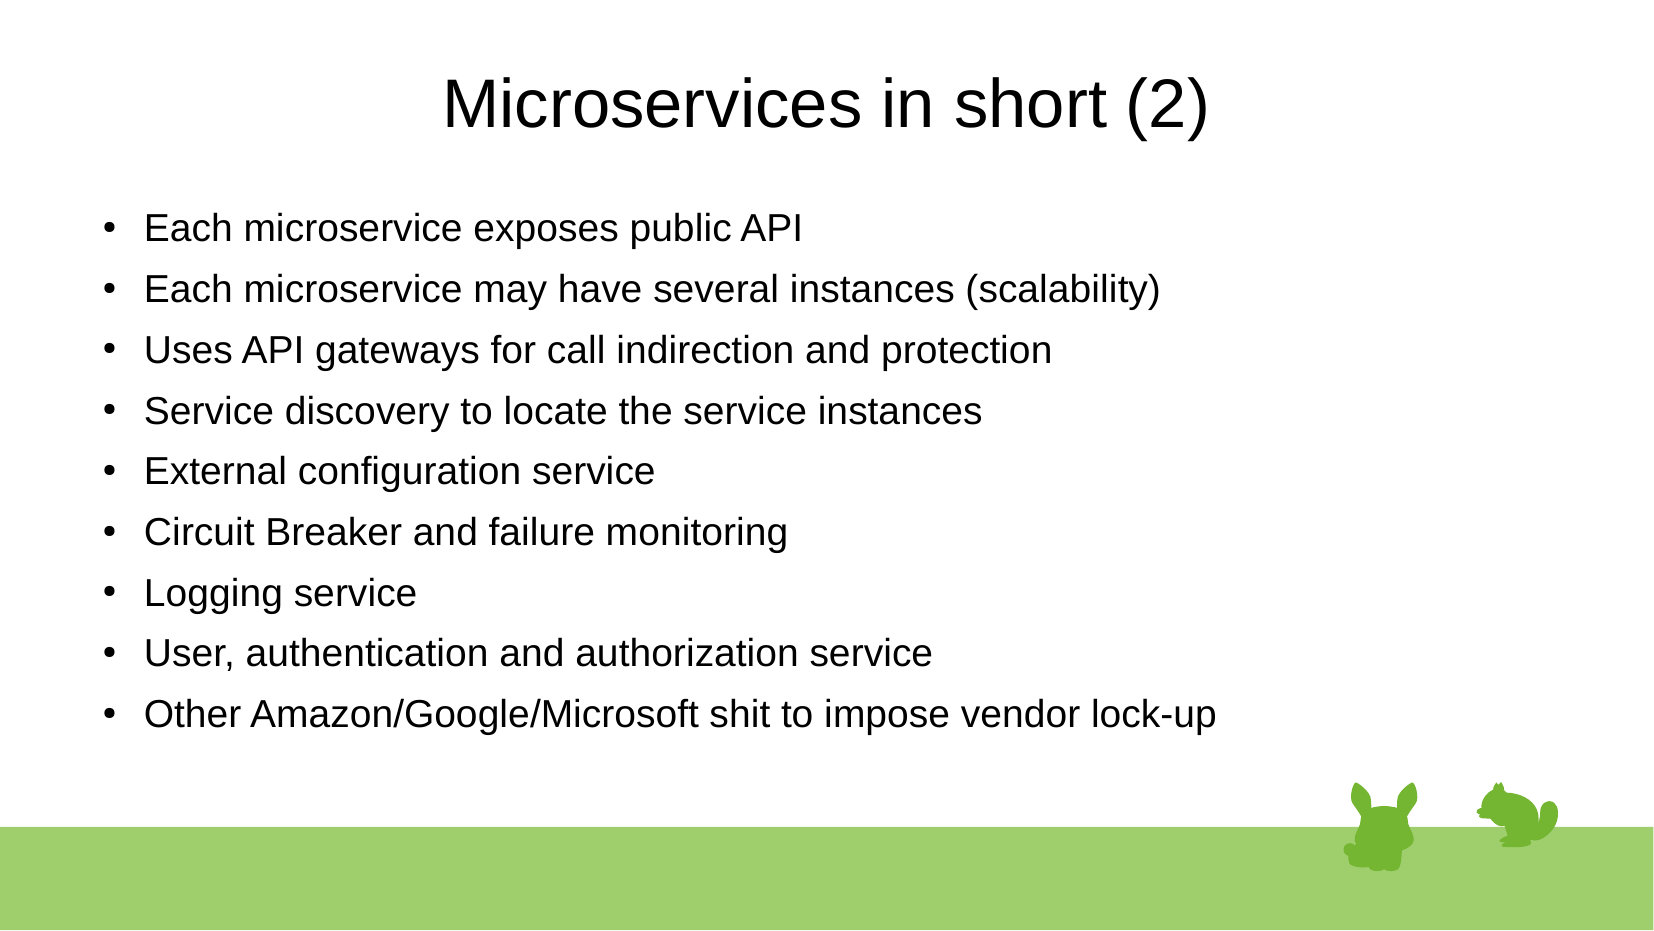

# Microservices in short (2)
Each microservice exposes public API
Each microservice may have several instances (scalability)
Uses API gateways for call indirection and protection
Service discovery to locate the service instances
External configuration service
Circuit Breaker and failure monitoring
Logging service
User, authentication and authorization service
Other Amazon/Google/Microsoft shit to impose vendor lock-up